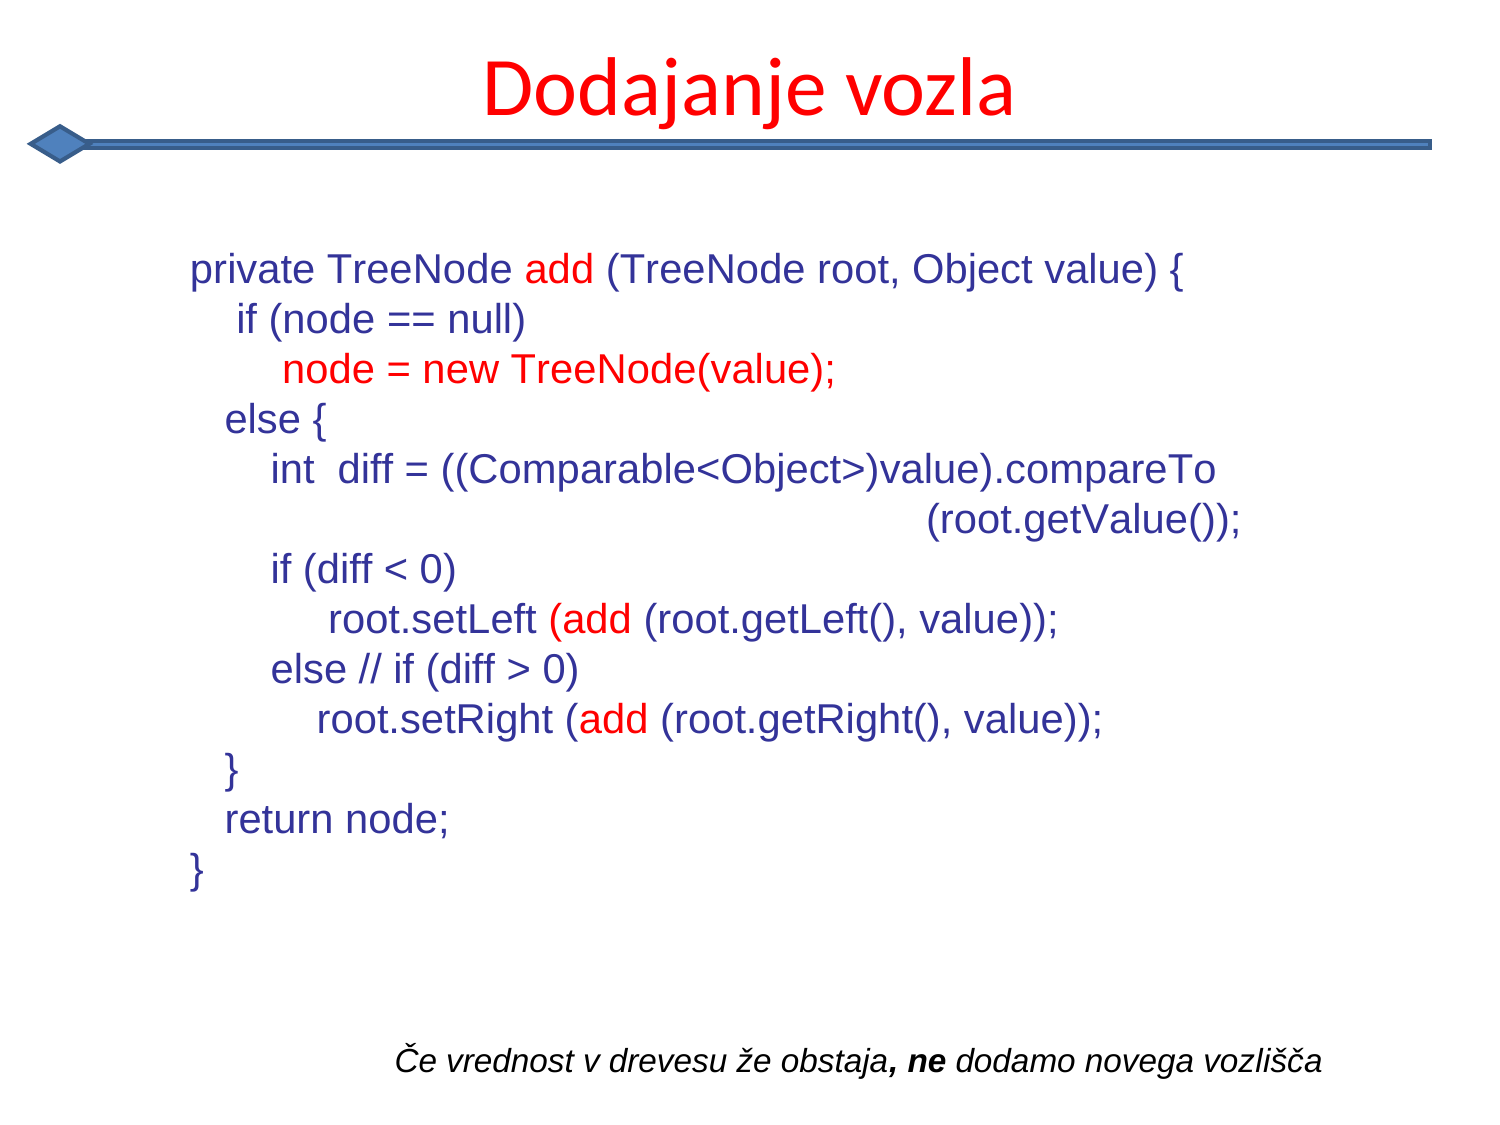

# Dodajanje vozla
 private TreeNode add (TreeNode root, Object value) {
 if (node == null)
 node = new TreeNode(value);
 else {
 int diff = ((Comparable<Object>)value).compareTo
 (root.getValue());
 if (diff < 0)
 root.setLeft (add (root.getLeft(), value));
 else // if (diff > 0)
 root.setRight (add (root.getRight(), value));
 }
 return node;
 }
Če vrednost v drevesu že obstaja, ne dodamo novega vozlišča